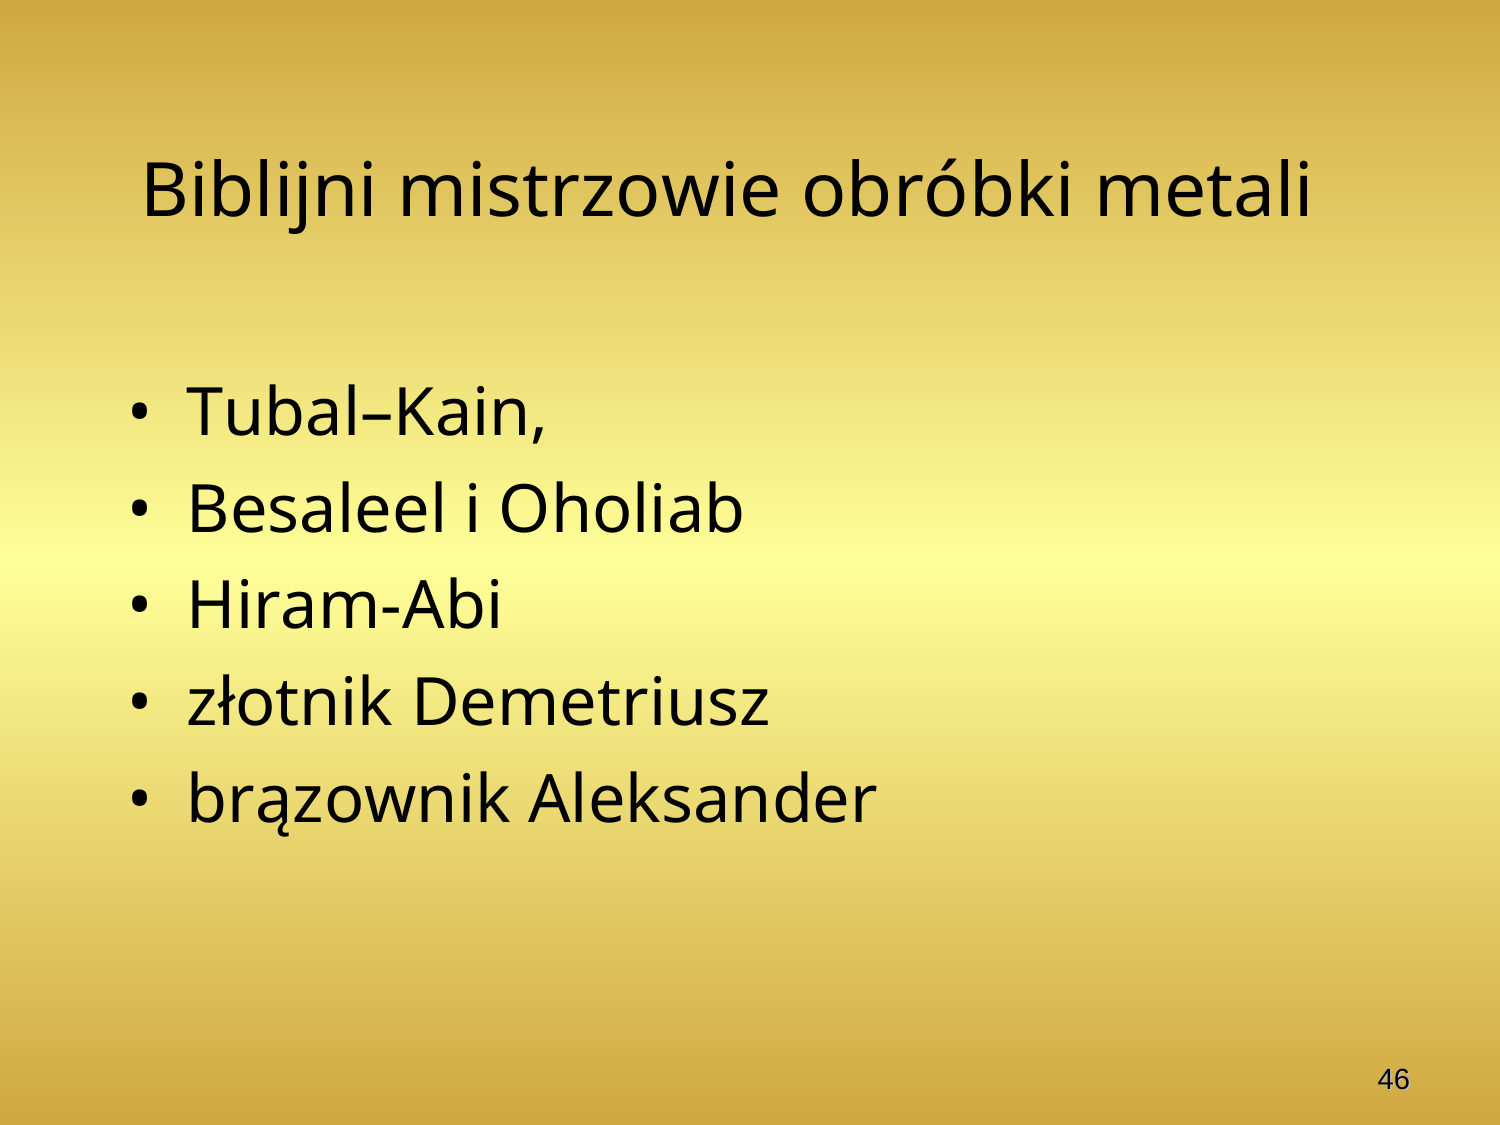

# Biblijni mistrzowie obróbki metali
• Tubal–Kain,
• Besaleel i Oholiab
• Hiram-Abi
• złotnik Demetriusz
• brązownik Aleksander